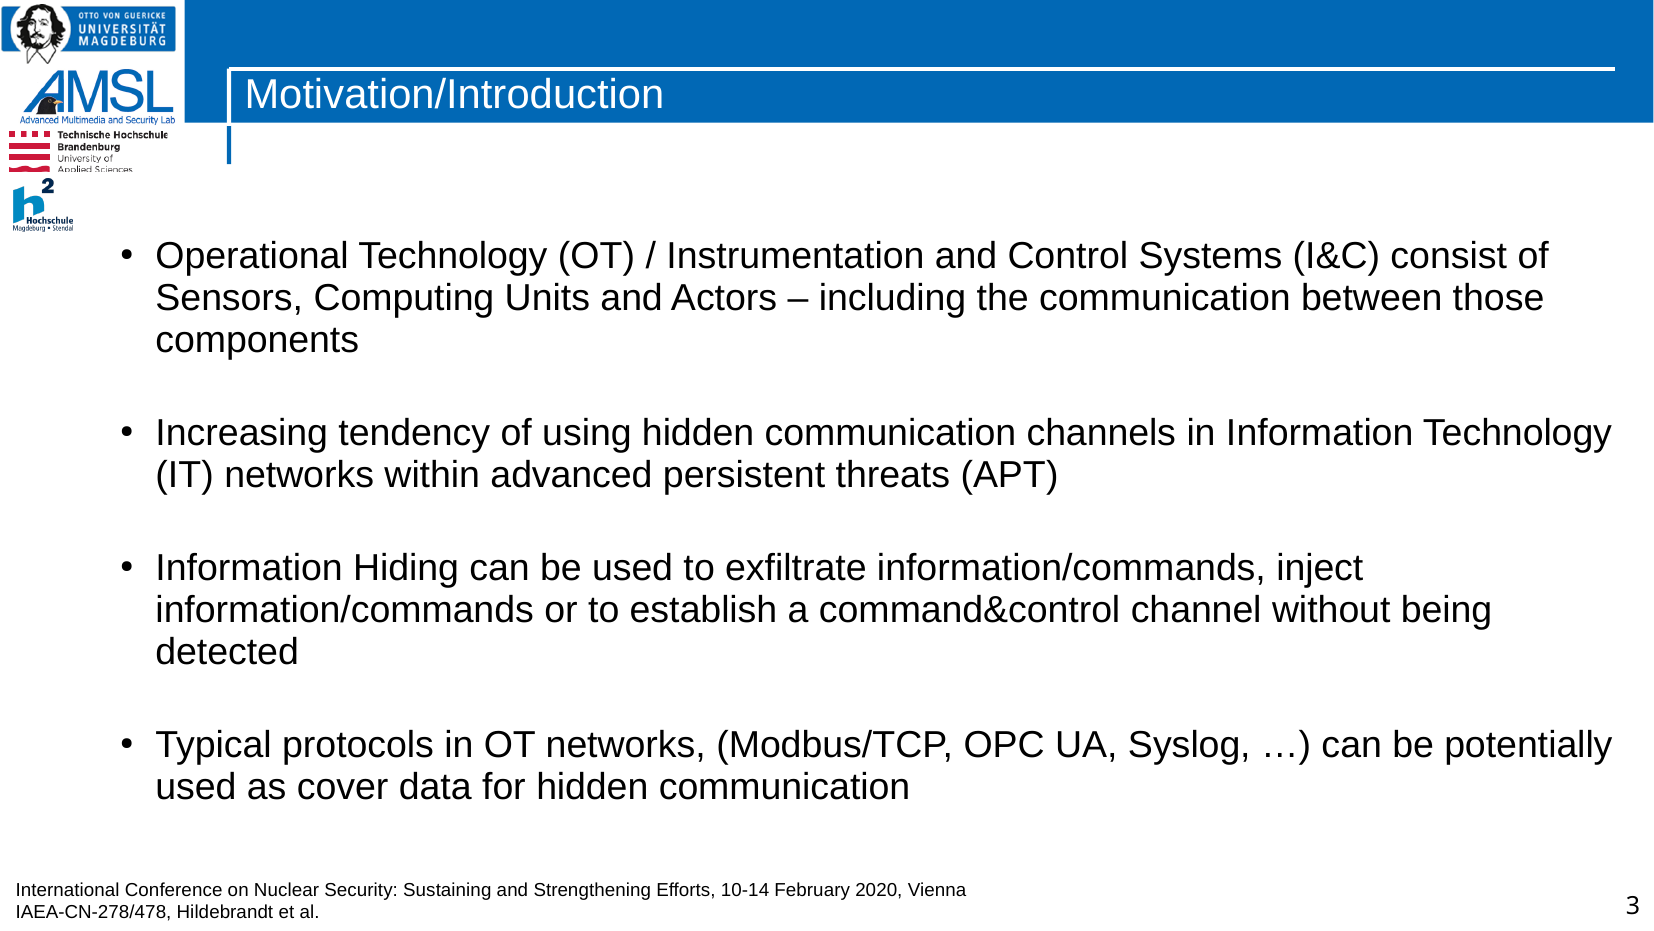

# Motivation/Introduction
Operational Technology (OT) / Instrumentation and Control Systems (I&C) consist of Sensors, Computing Units and Actors – including the communication between those components
Increasing tendency of using hidden communication channels in Information Technology (IT) networks within advanced persistent threats (APT)
Information Hiding can be used to exfiltrate information/commands, inject information/commands or to establish a command&control channel without being detected
Typical protocols in OT networks, (Modbus/TCP, OPC UA, Syslog, …) can be potentially used as cover data for hidden communication